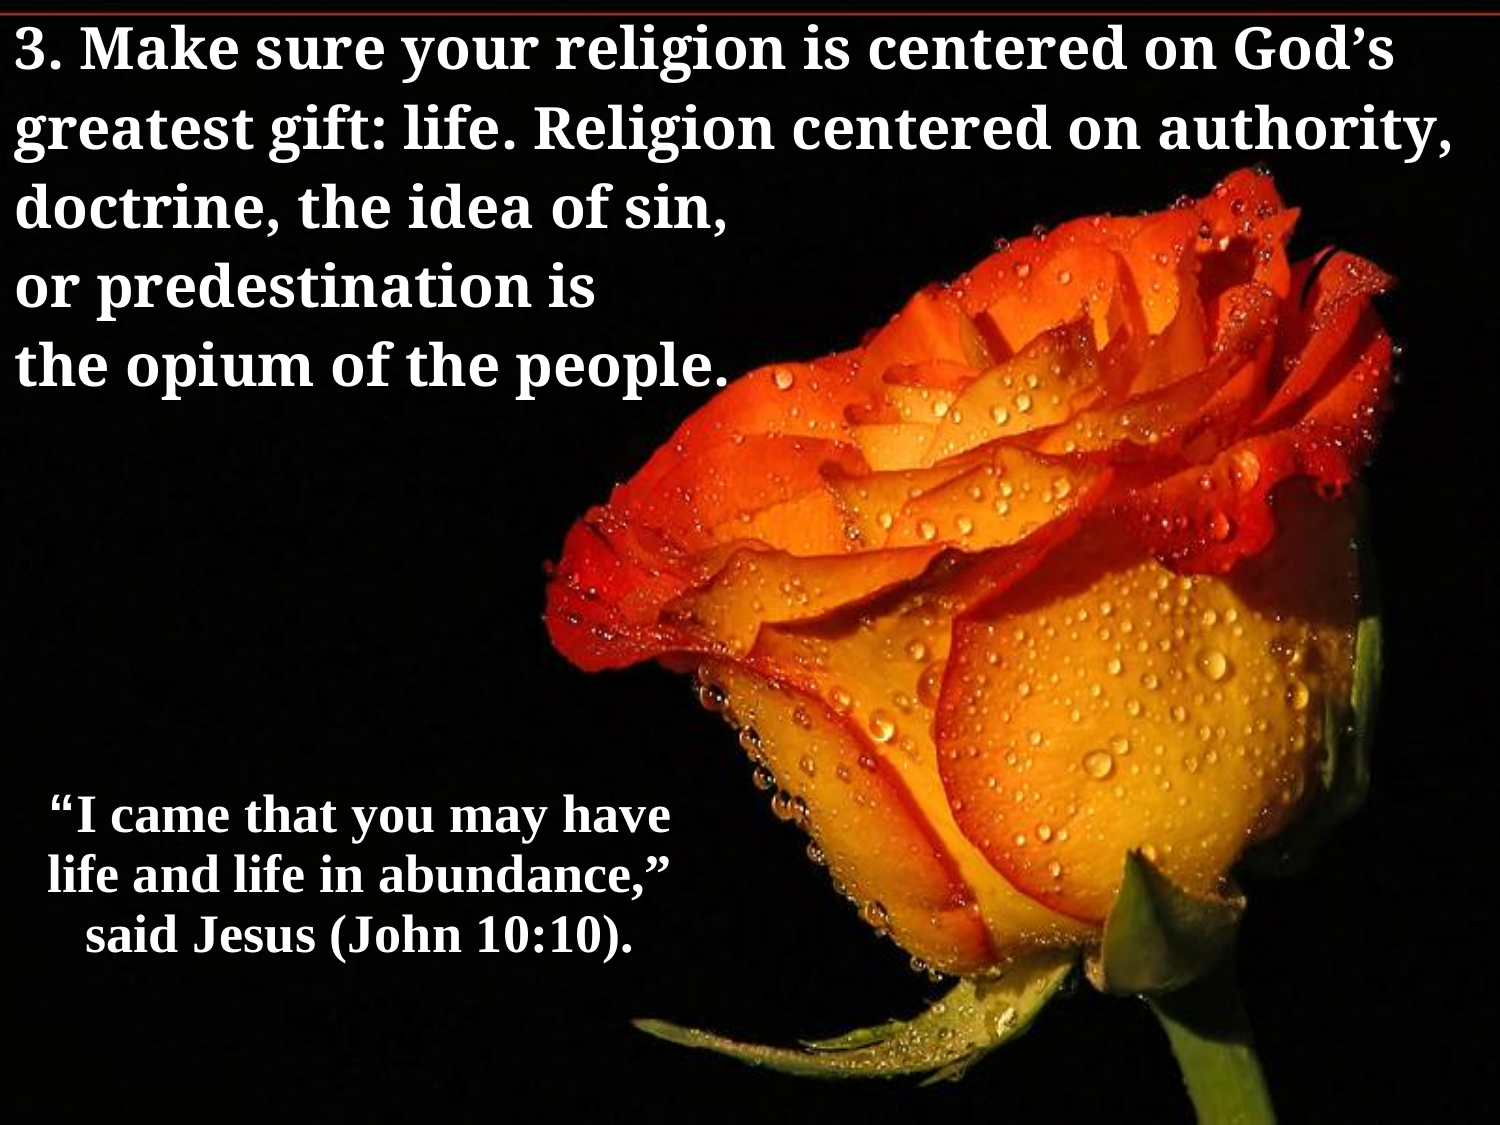

3. Make sure your religion is centered on God’s greatest gift: life. Religion centered on authority, doctrine, the idea of sin,
or predestination is
the opium of the people.
“I came that you may have life and life in abundance,” said Jesus (John 10:10).